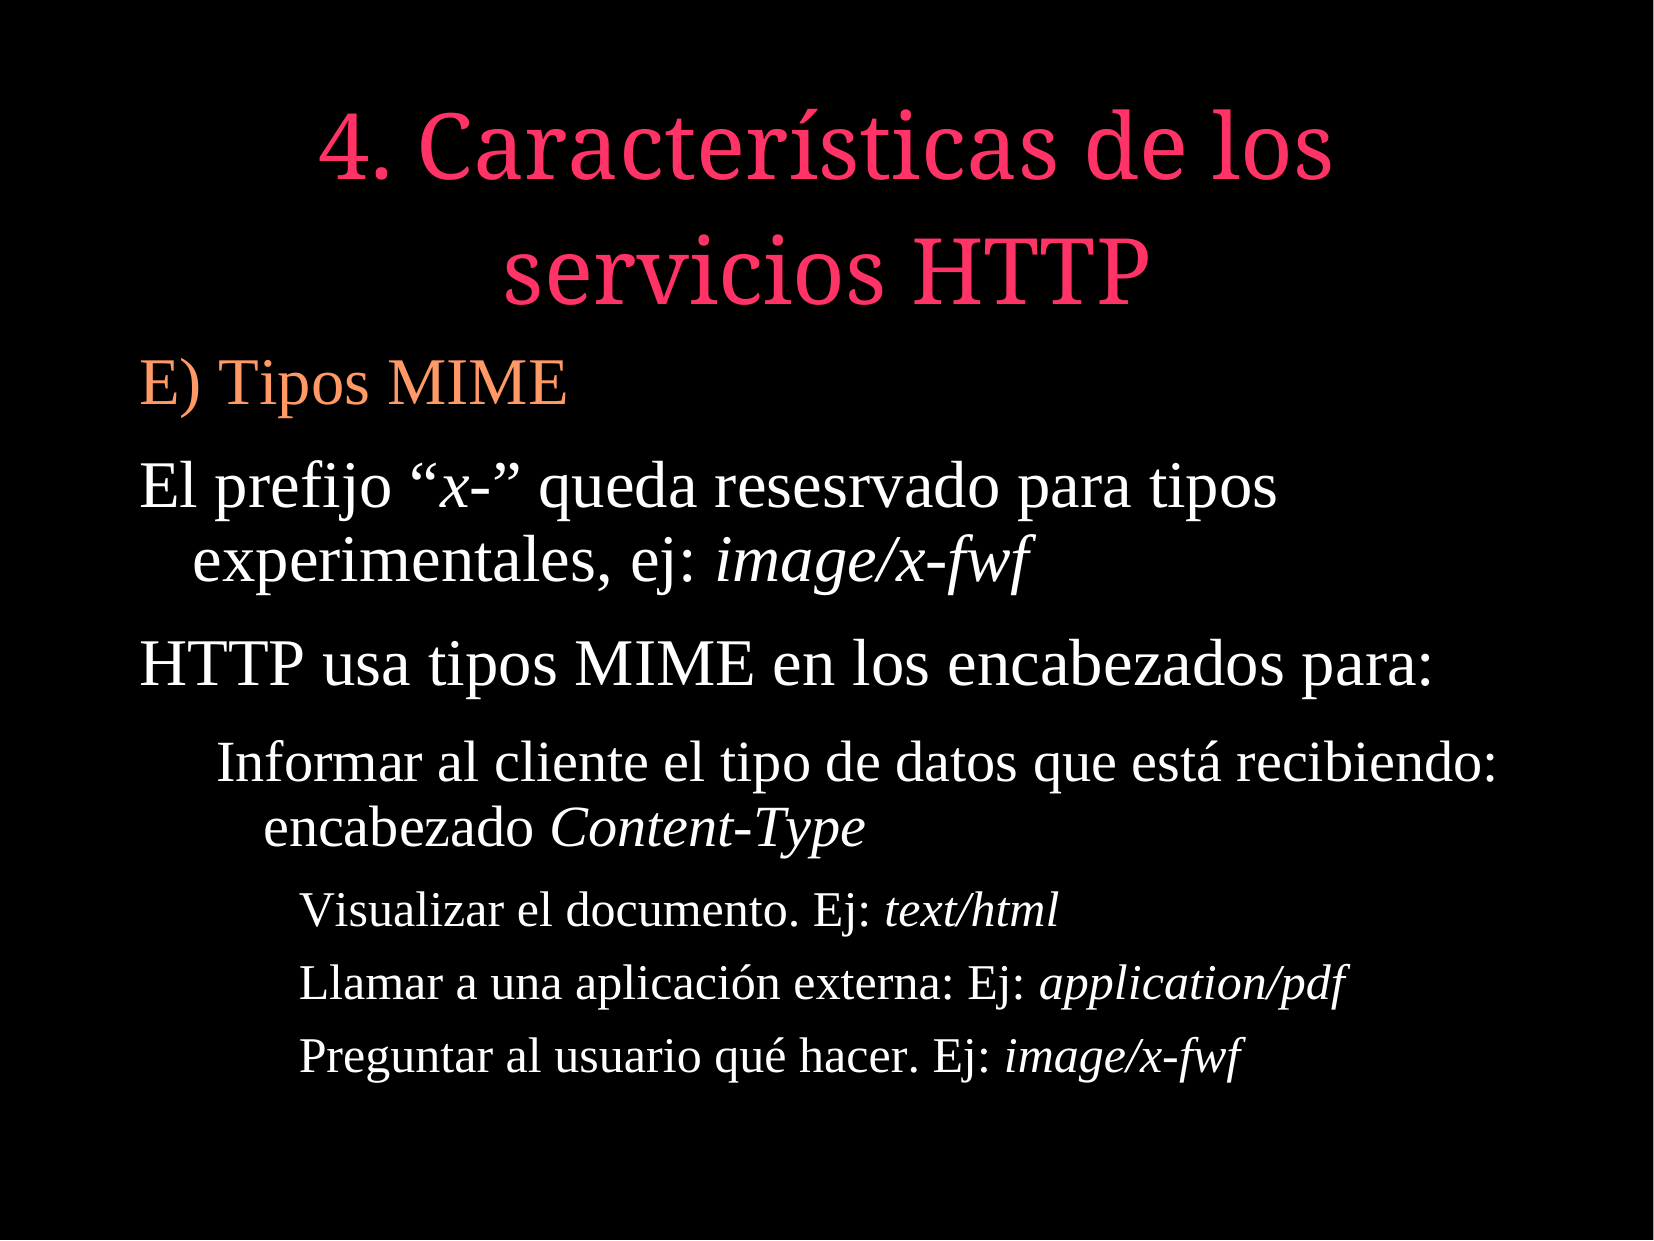

# 4. Características de los servicios HTTP
E) Tipos MIME
El prefijo “x-” queda resesrvado para tipos experimentales, ej: image/x-fwf
HTTP usa tipos MIME en los encabezados para:
Informar al cliente el tipo de datos que está recibiendo: encabezado Content-Type
Visualizar el documento. Ej: text/html
Llamar a una aplicación externa: Ej: application/pdf
Preguntar al usuario qué hacer. Ej: image/x-fwf